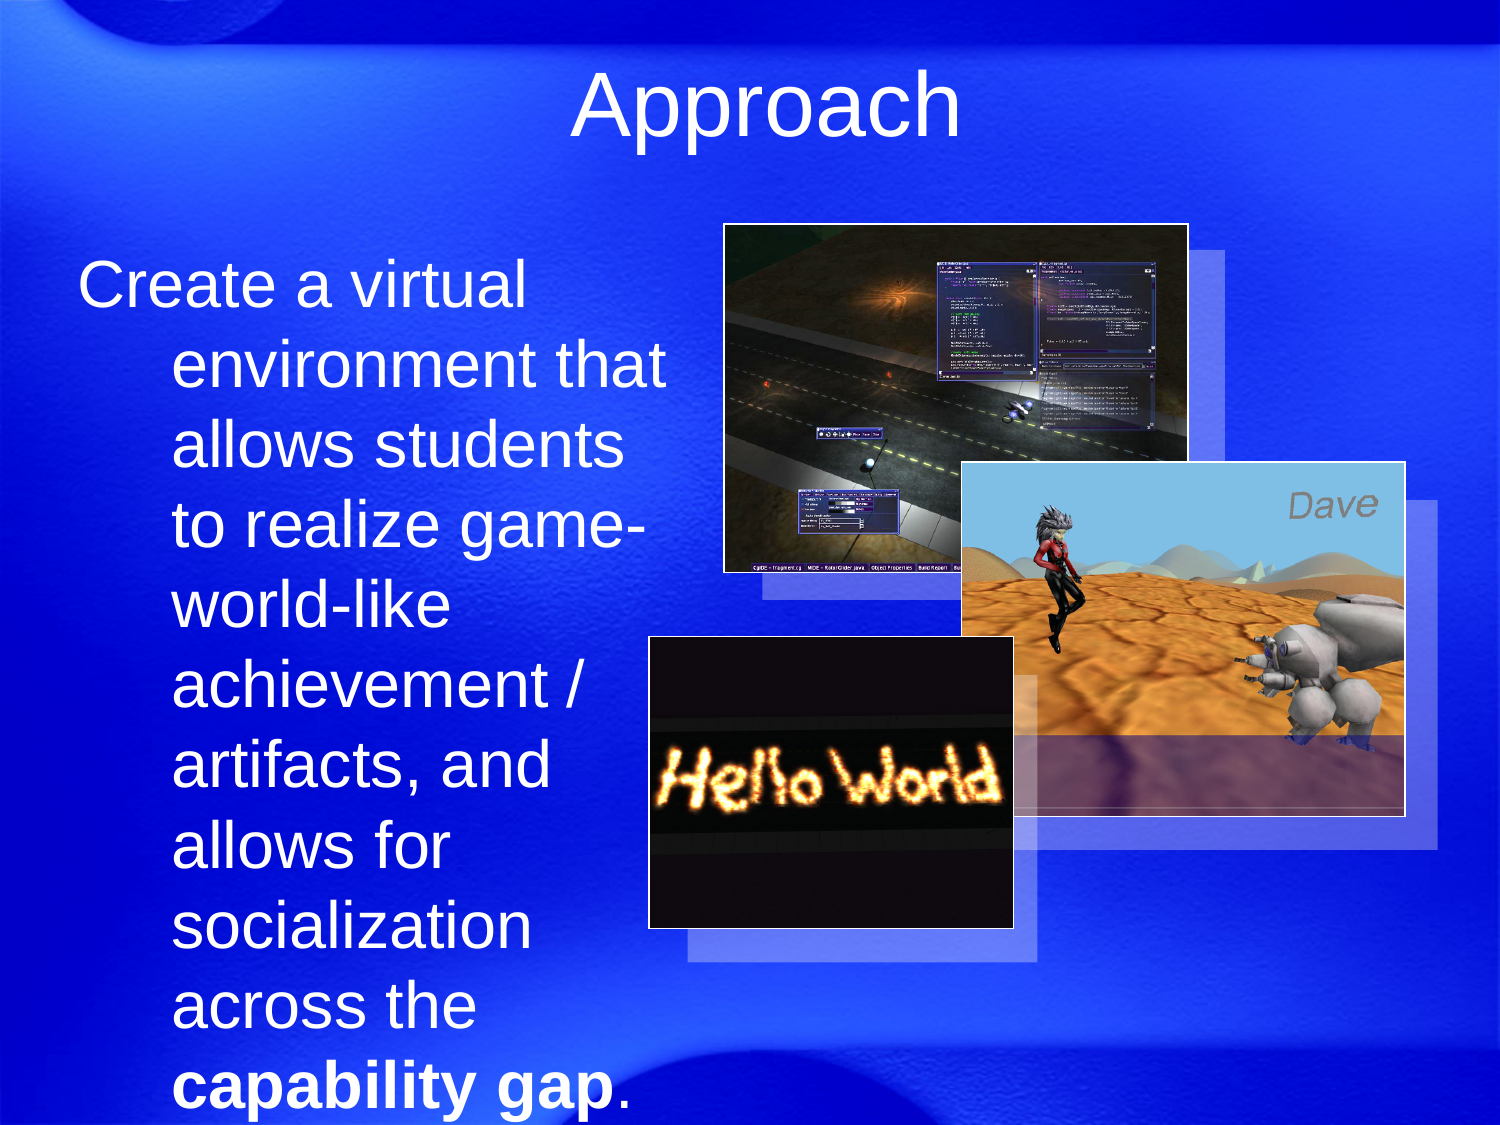

# Approach
Create a virtual environment that allows students to realize game-world-like achievement / artifacts, and allows for socialization across the capability gap.